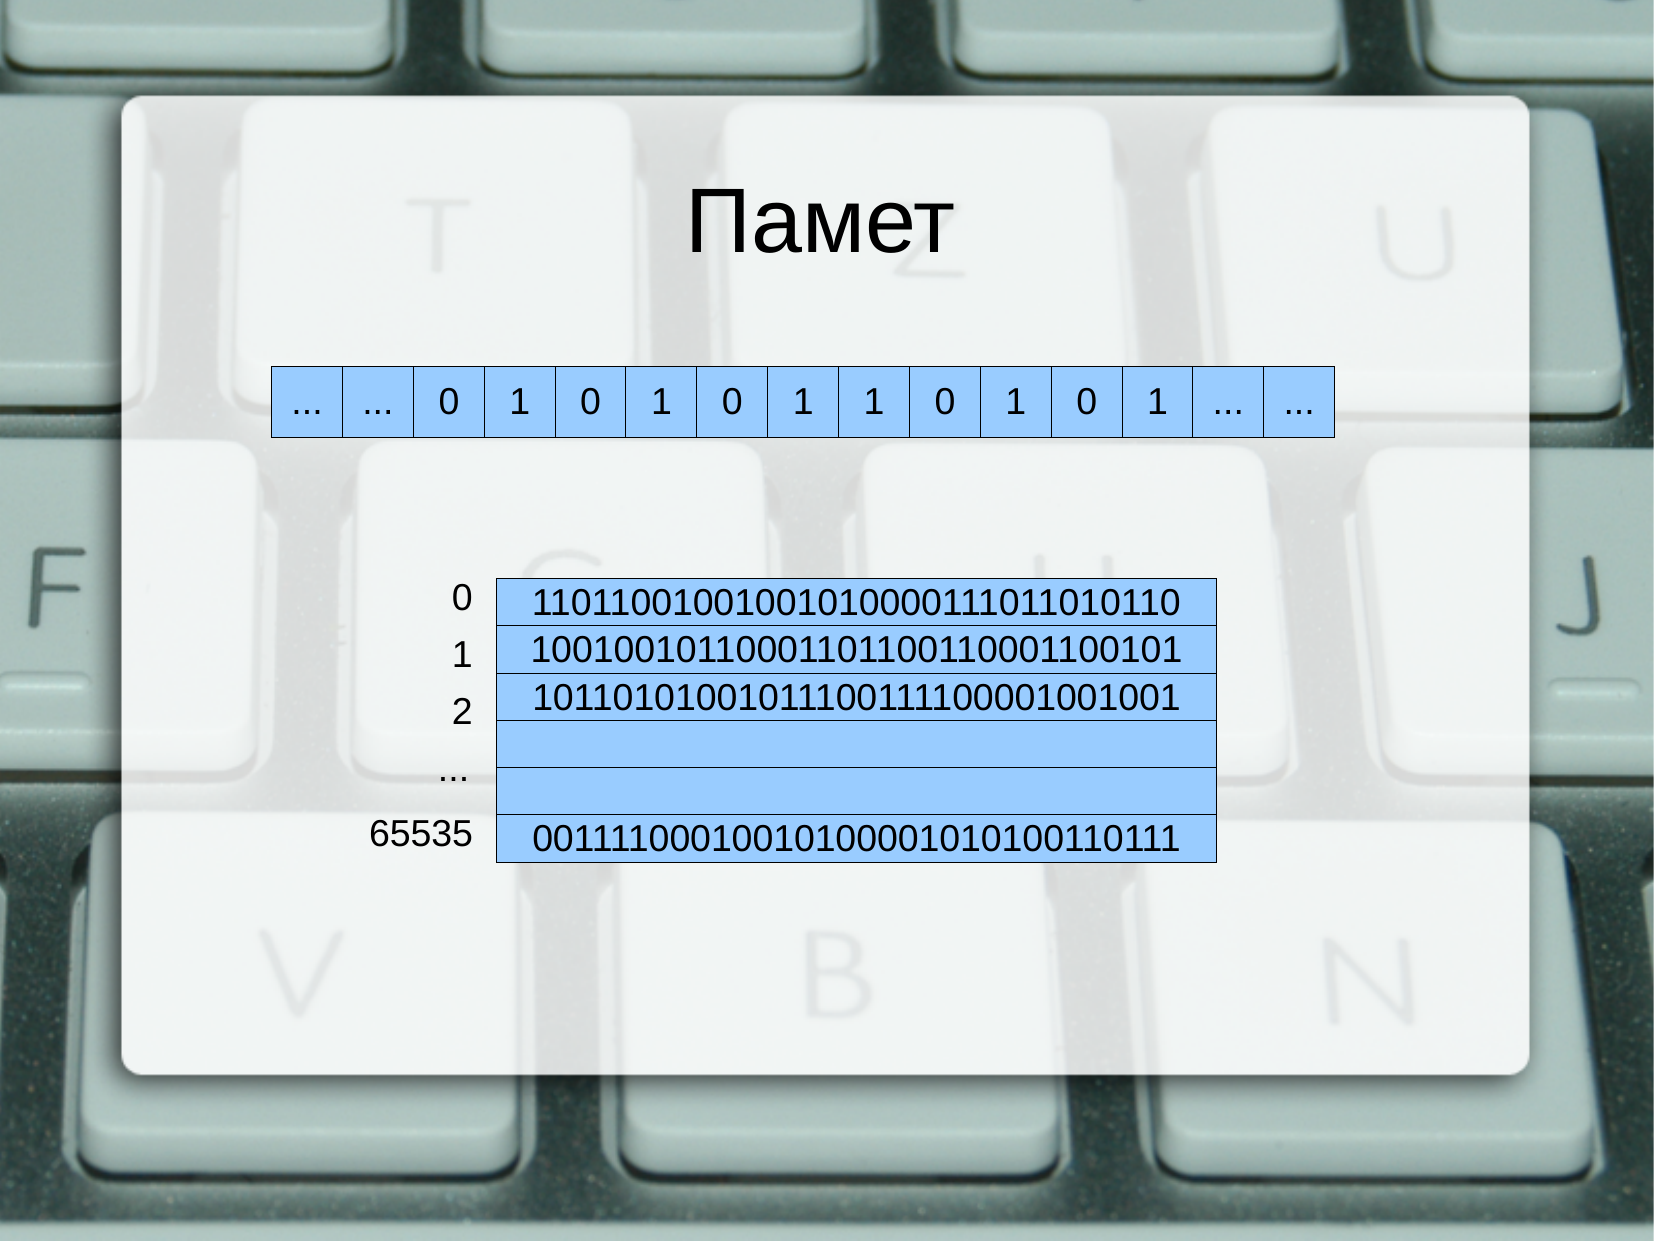

# Памет
...
...
0
1
0
1
0
1
1
0
1
0
1
...
...
0
11011001001001010000111011010110
1
10010010110001101100110001100101
10110101001011100111100001001001
2
...
65535
00111100010010100001010100110111